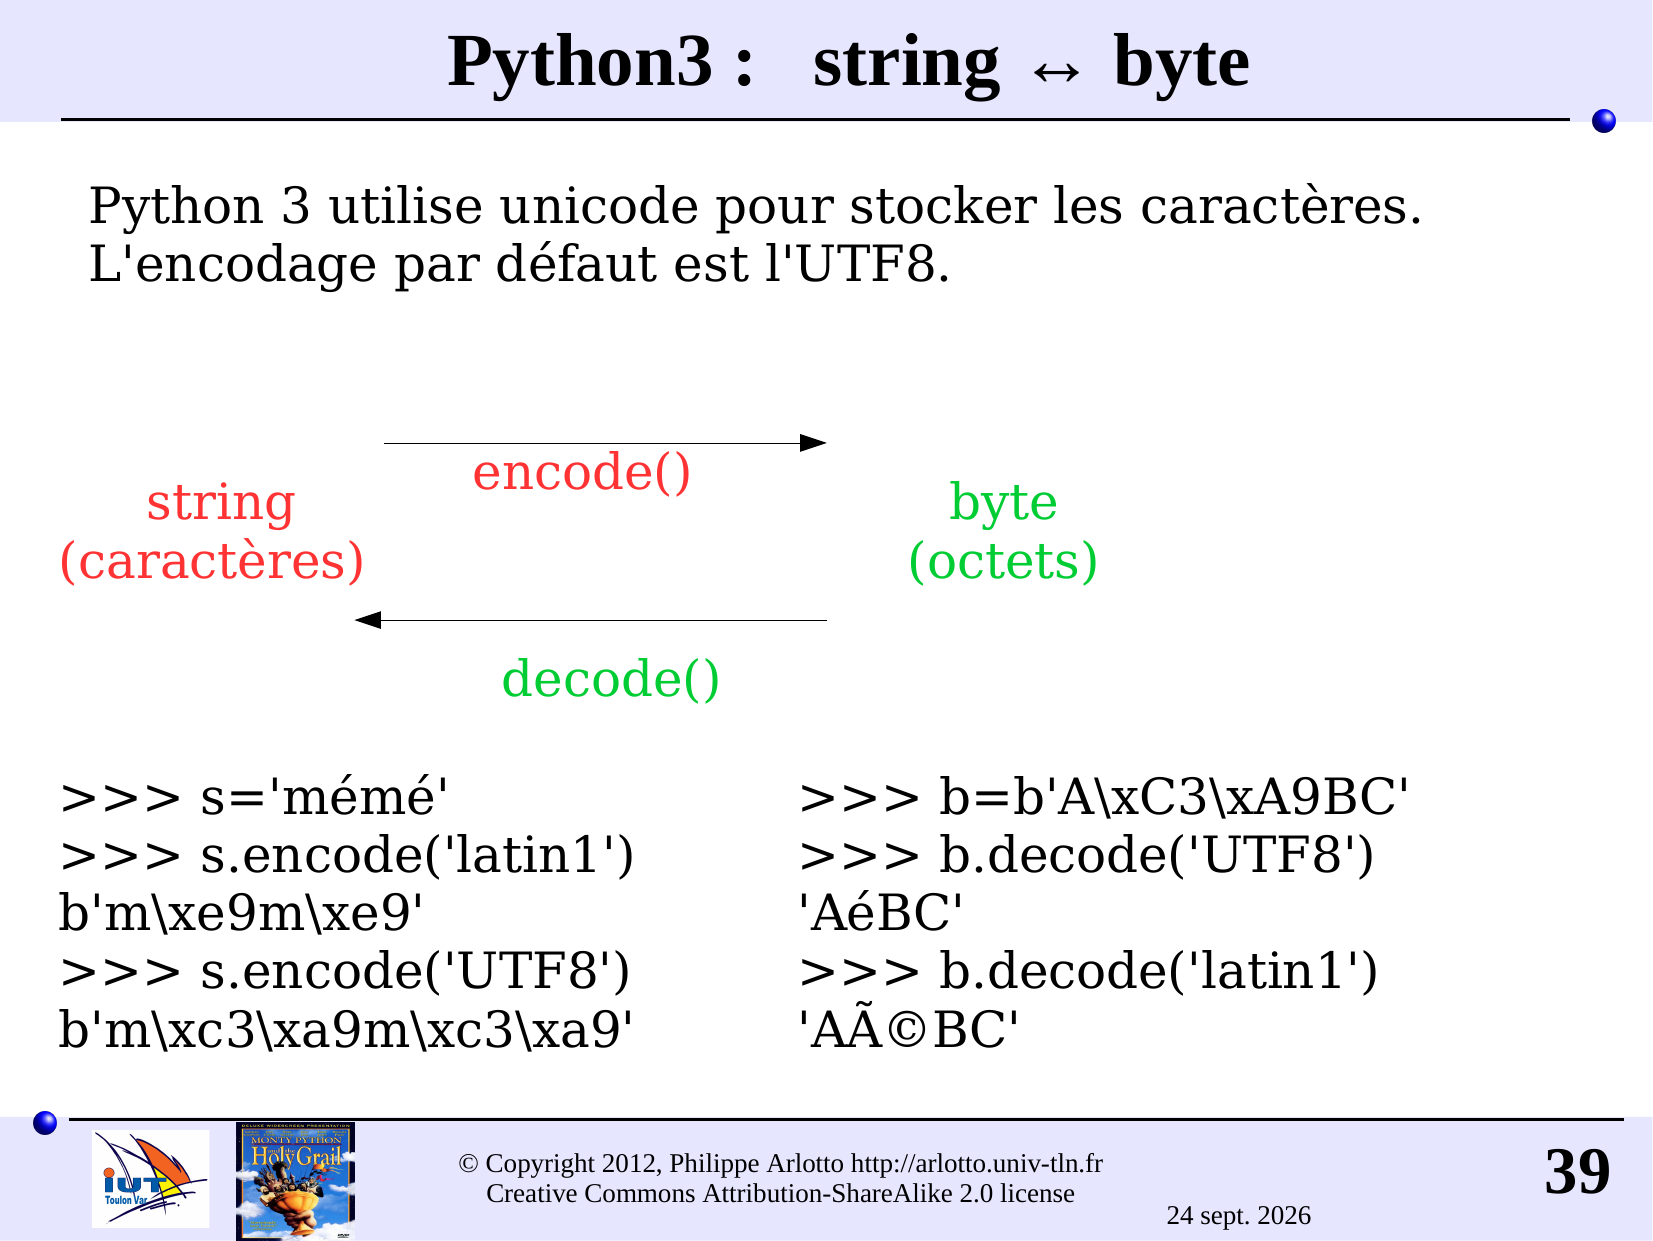

# Python3 : string ↔ byte
Python 3 utilise unicode pour stocker les caractères.
L'encodage par défaut est l'UTF8.
encode()
string
(caractères)
byte
(octets)
decode()
>>> s='mémé'
>>> s.encode('latin1')
b'm\xe9m\xe9'
>>> s.encode('UTF8')
b'm\xc3\xa9m\xc3\xa9'
>>> b=b'A\xC3\xA9BC'
>>> b.decode('UTF8')
'AéBC'
>>> b.decode('latin1')
'AÃ©BC'